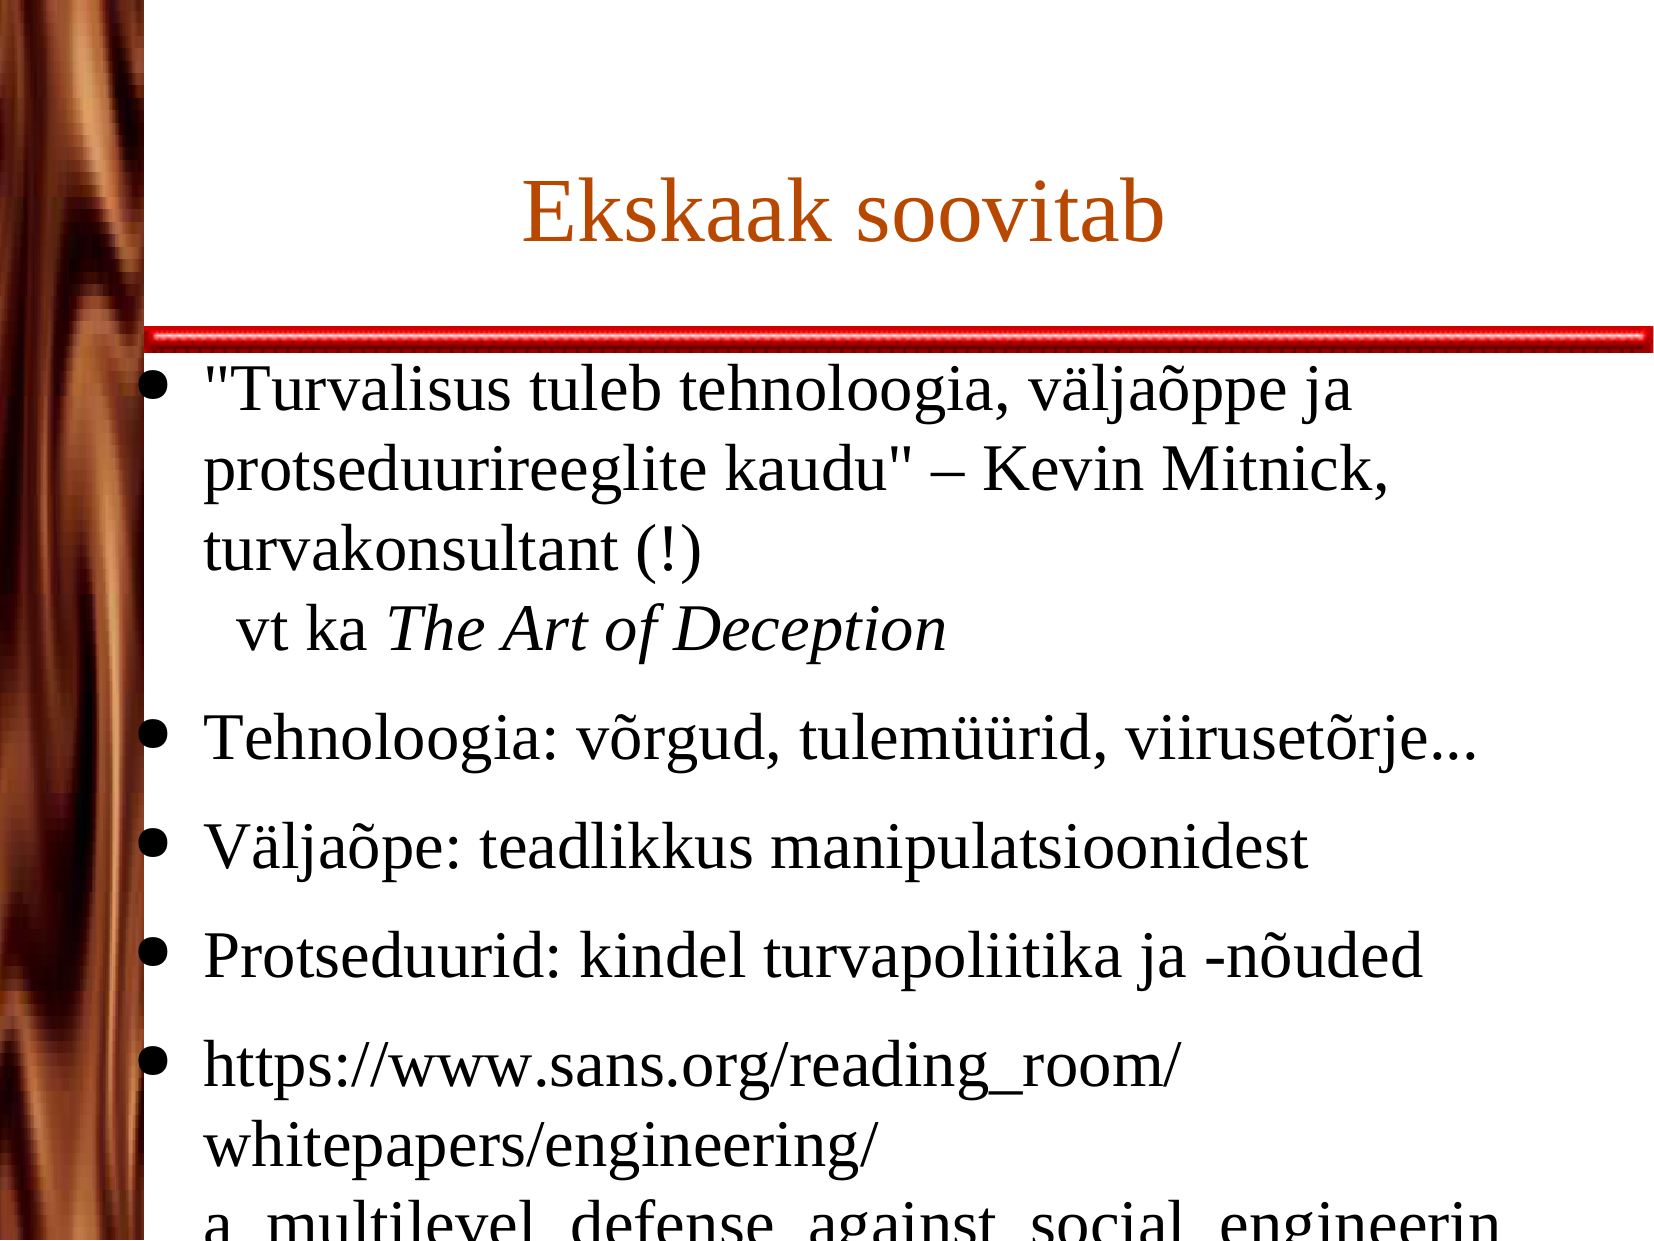

# Ekskaak soovitab
"Turvalisus tuleb tehnoloogia, väljaõppe ja protseduurireeglite kaudu" – Kevin Mitnick, turvakonsultant (!)
 vt ka The Art of Deception
Tehnoloogia: võrgud, tulemüürid, viirusetõrje...
Väljaõpe: teadlikkus manipulatsioonidest
Protseduurid: kindel turvapoliitika ja -nõuded
https://www.sans.org/reading_room/whitepapers/engineering/a_multilevel_defense_against_social_engineering_920